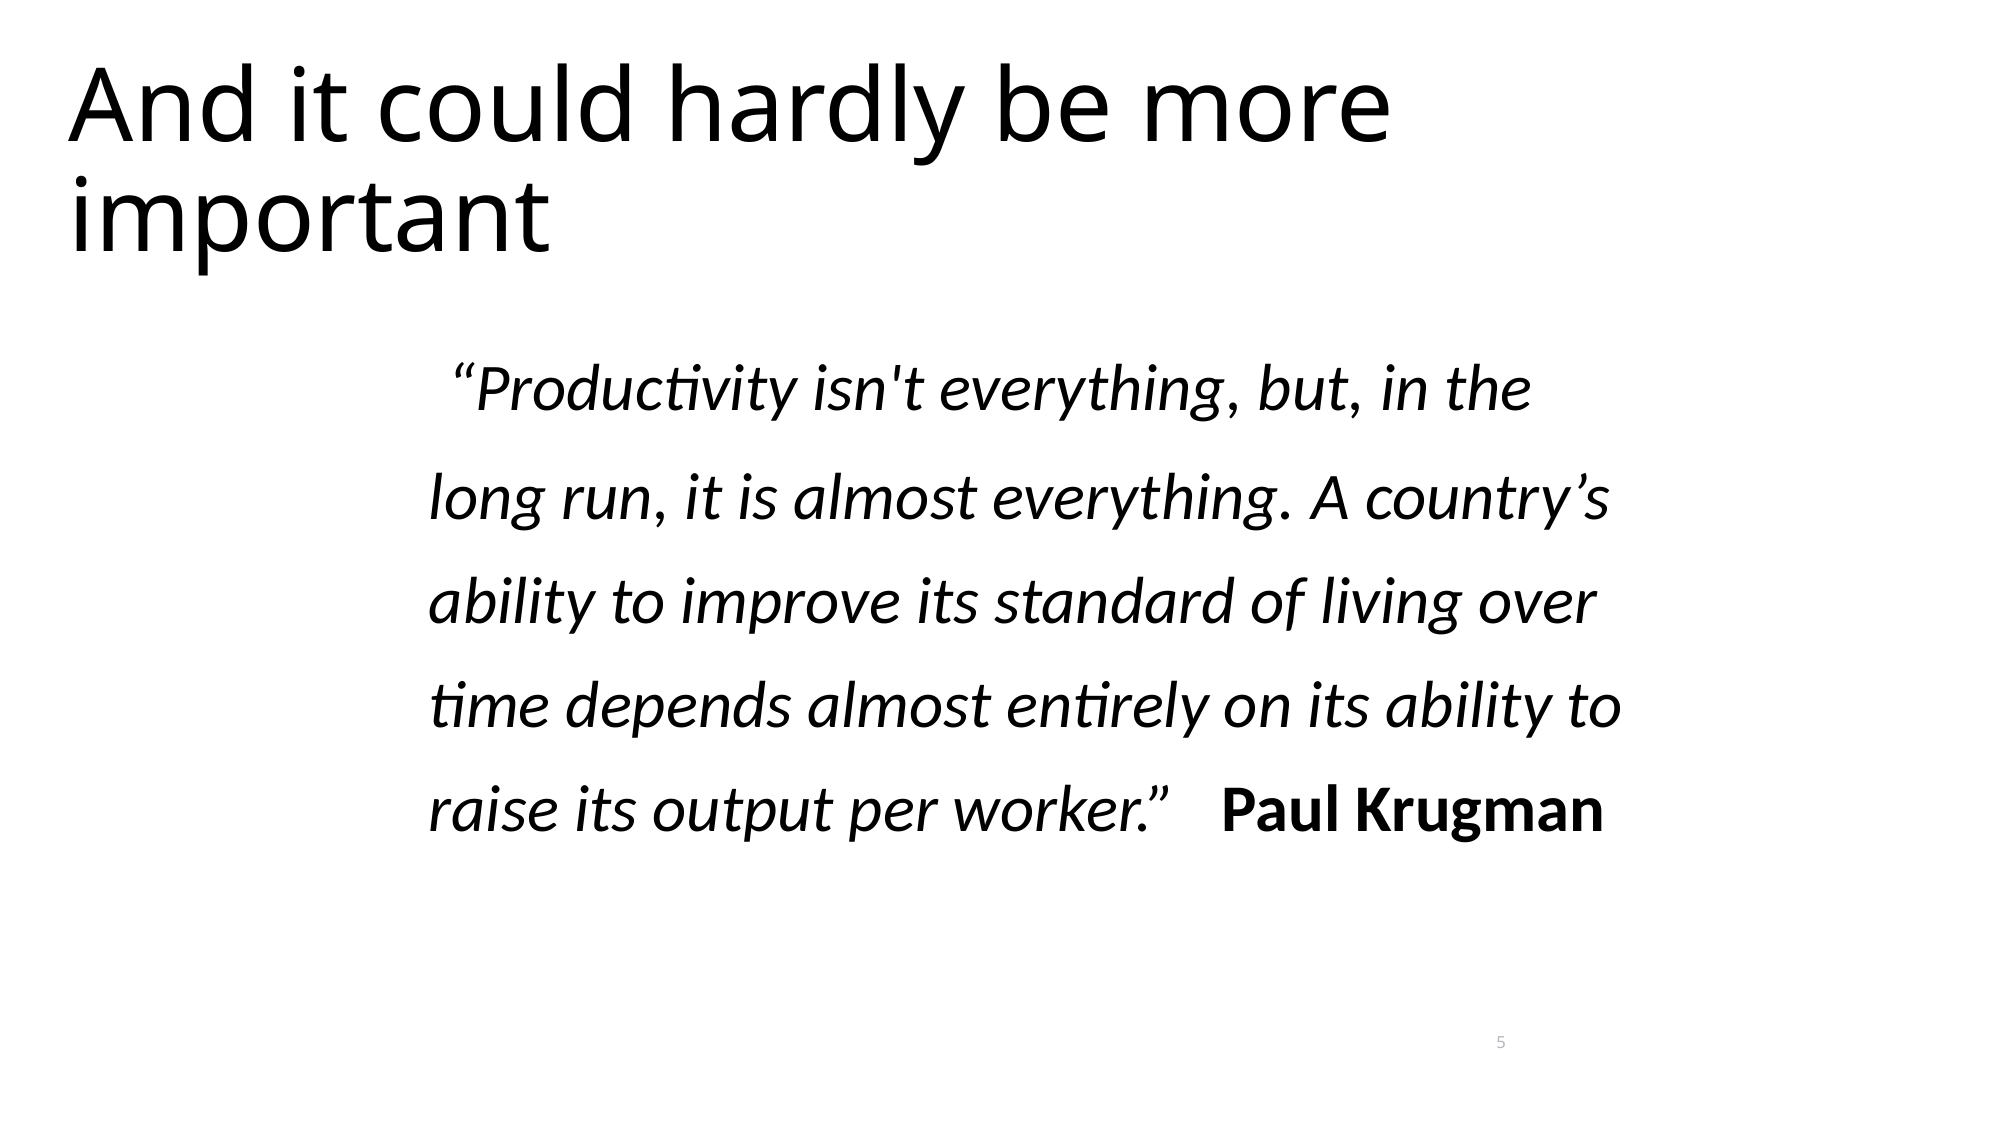

# And it could hardly be more important
 “Productivity isn't everything, but, in the long run, it is almost everything. A country’s ability to improve its standard of living over time depends almost entirely on its ability to raise its output per worker.” Paul Krugman